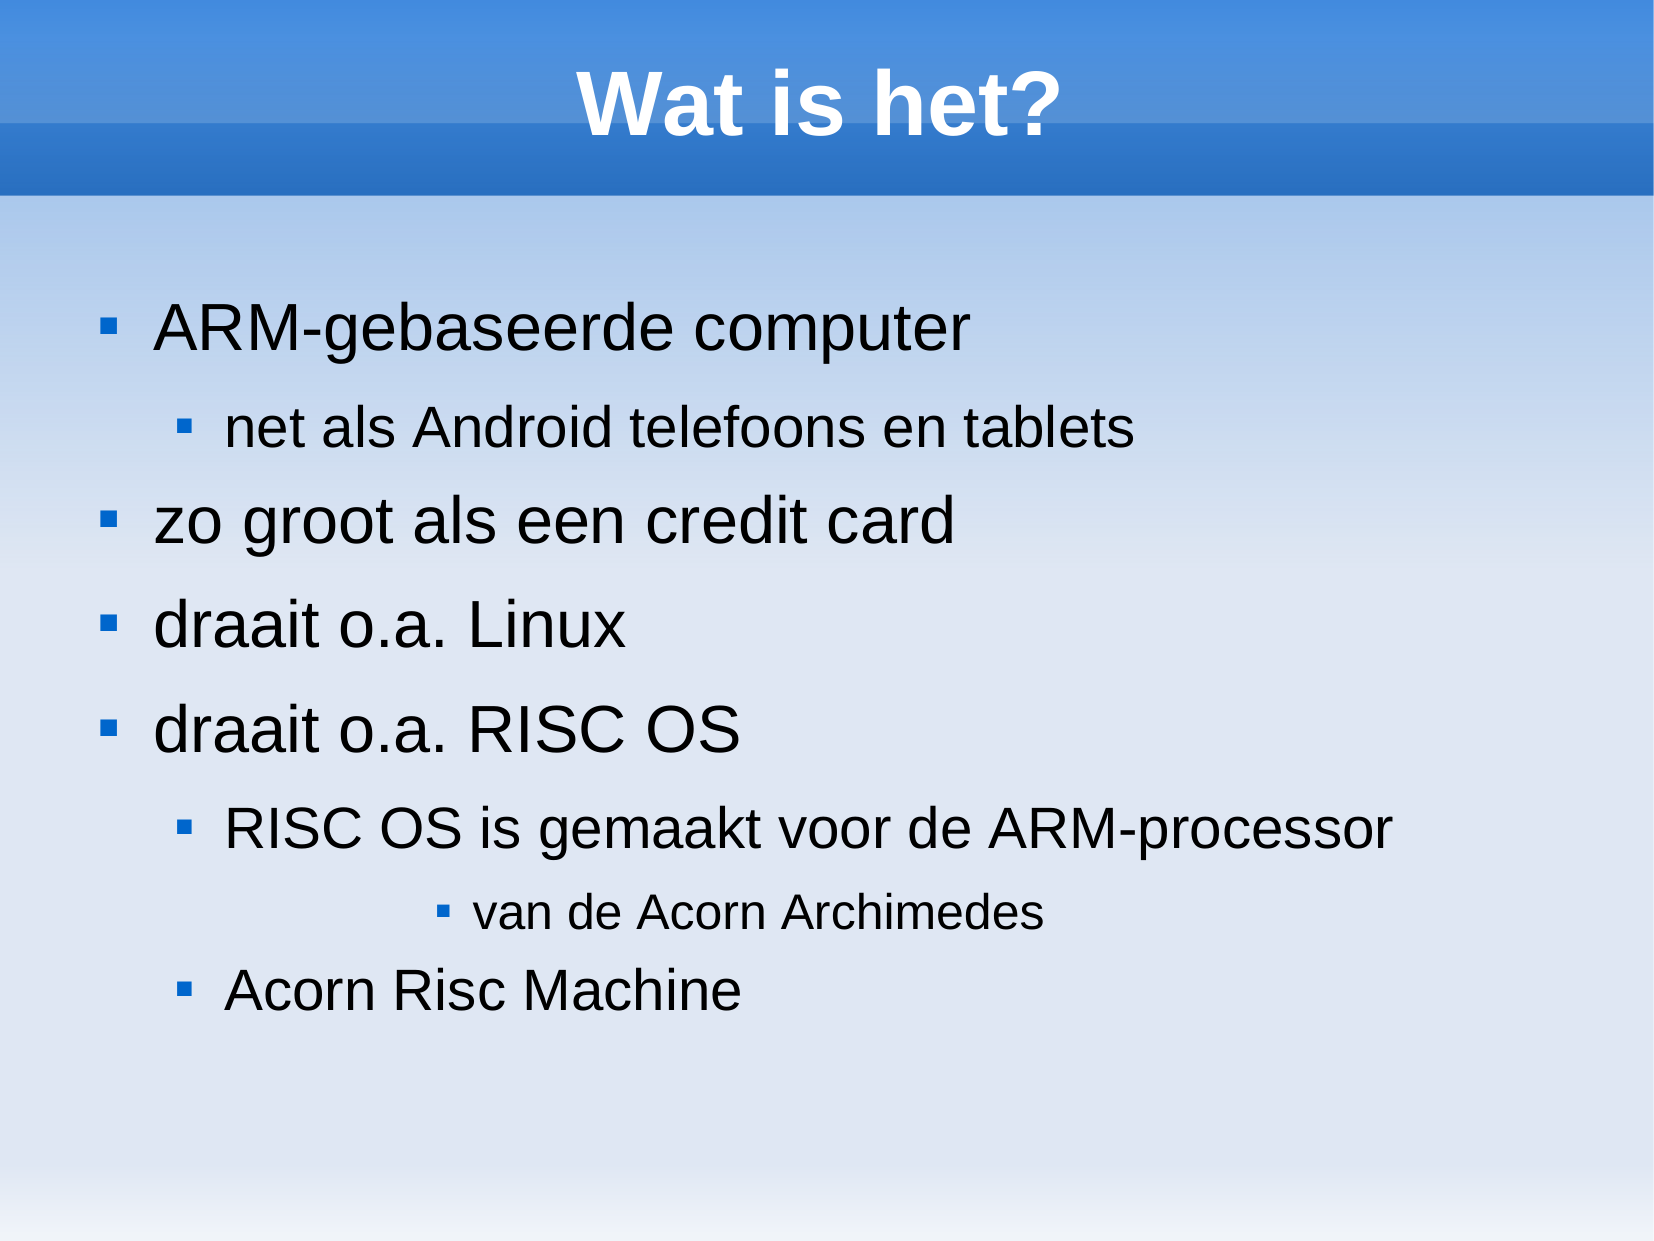

# Wat is het?
ARM-gebaseerde computer
net als Android telefoons en tablets
zo groot als een credit card
draait o.a. Linux
draait o.a. RISC OS
RISC OS is gemaakt voor de ARM-processor
van de Acorn Archimedes
Acorn Risc Machine